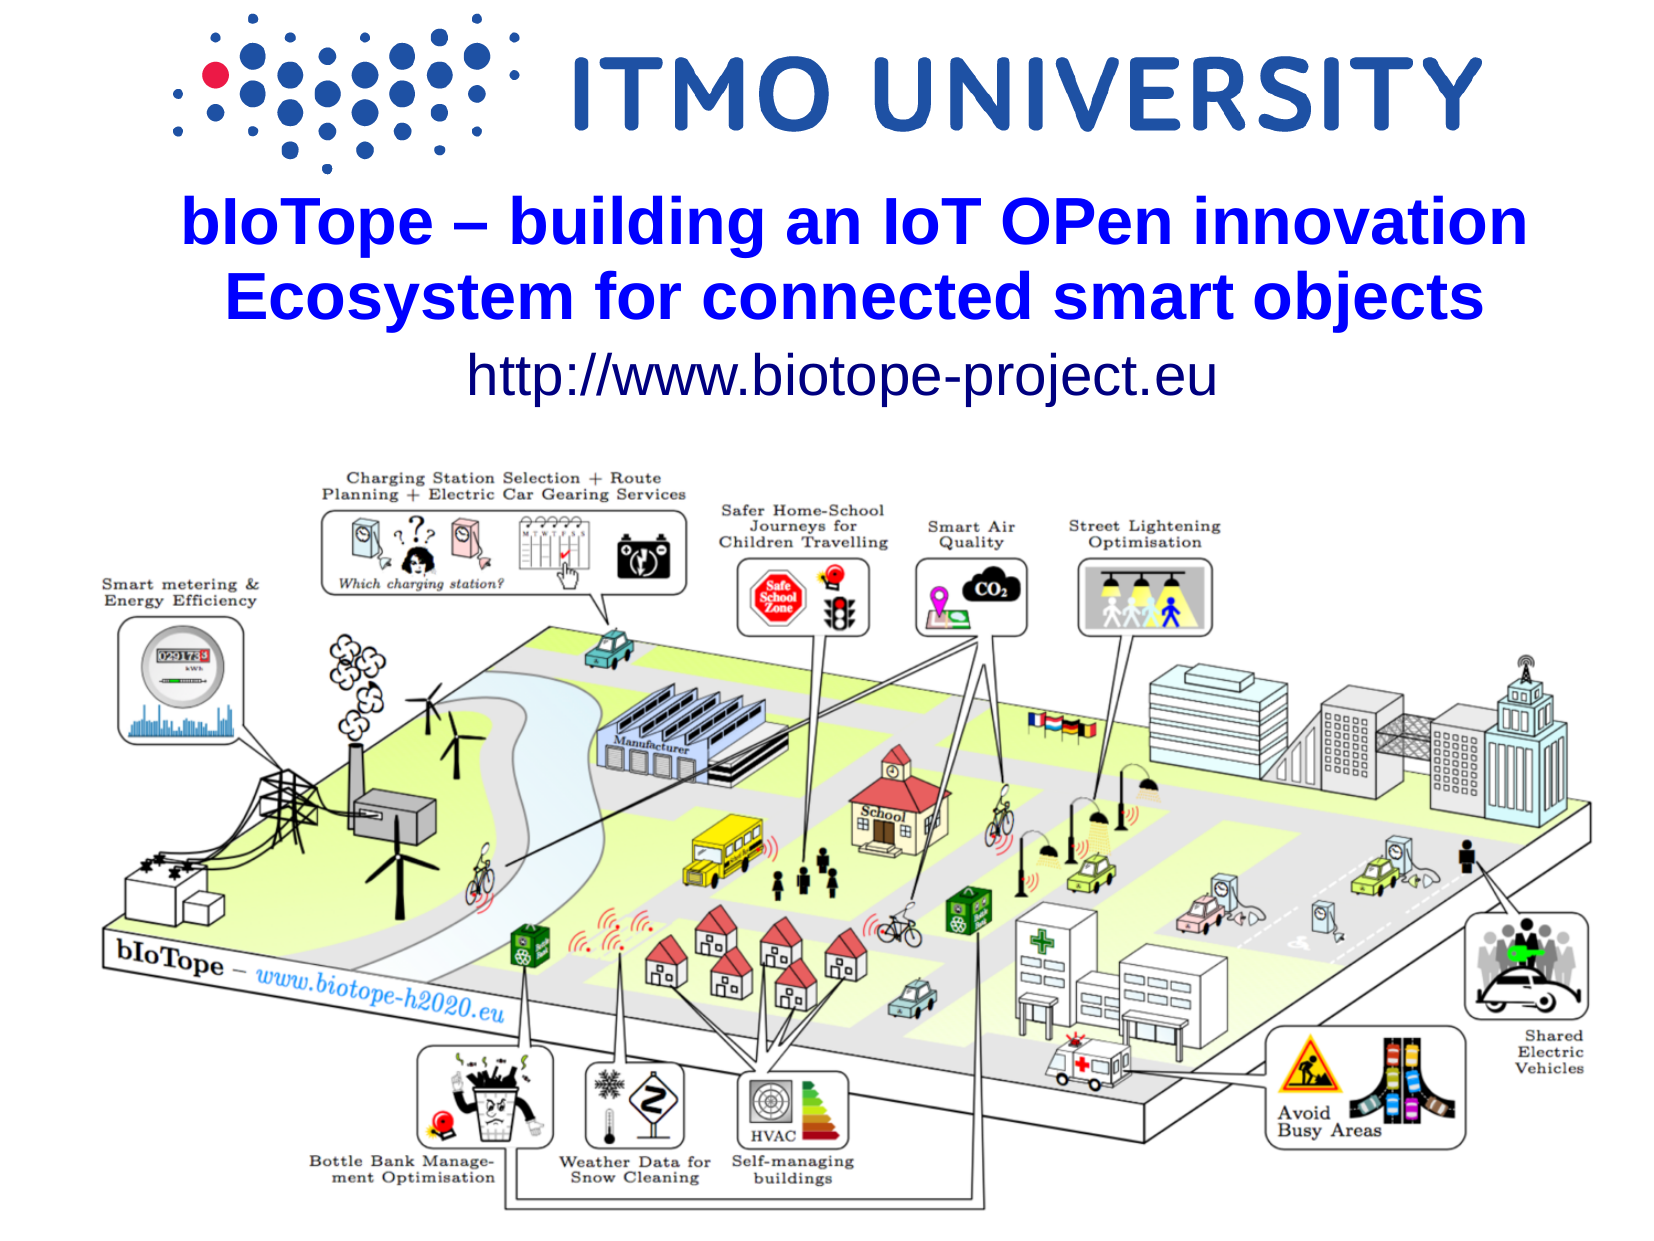

# bIoTope – building an IoT OPen innovation Ecosystem for connected smart objects
http://www.biotope-project.eu